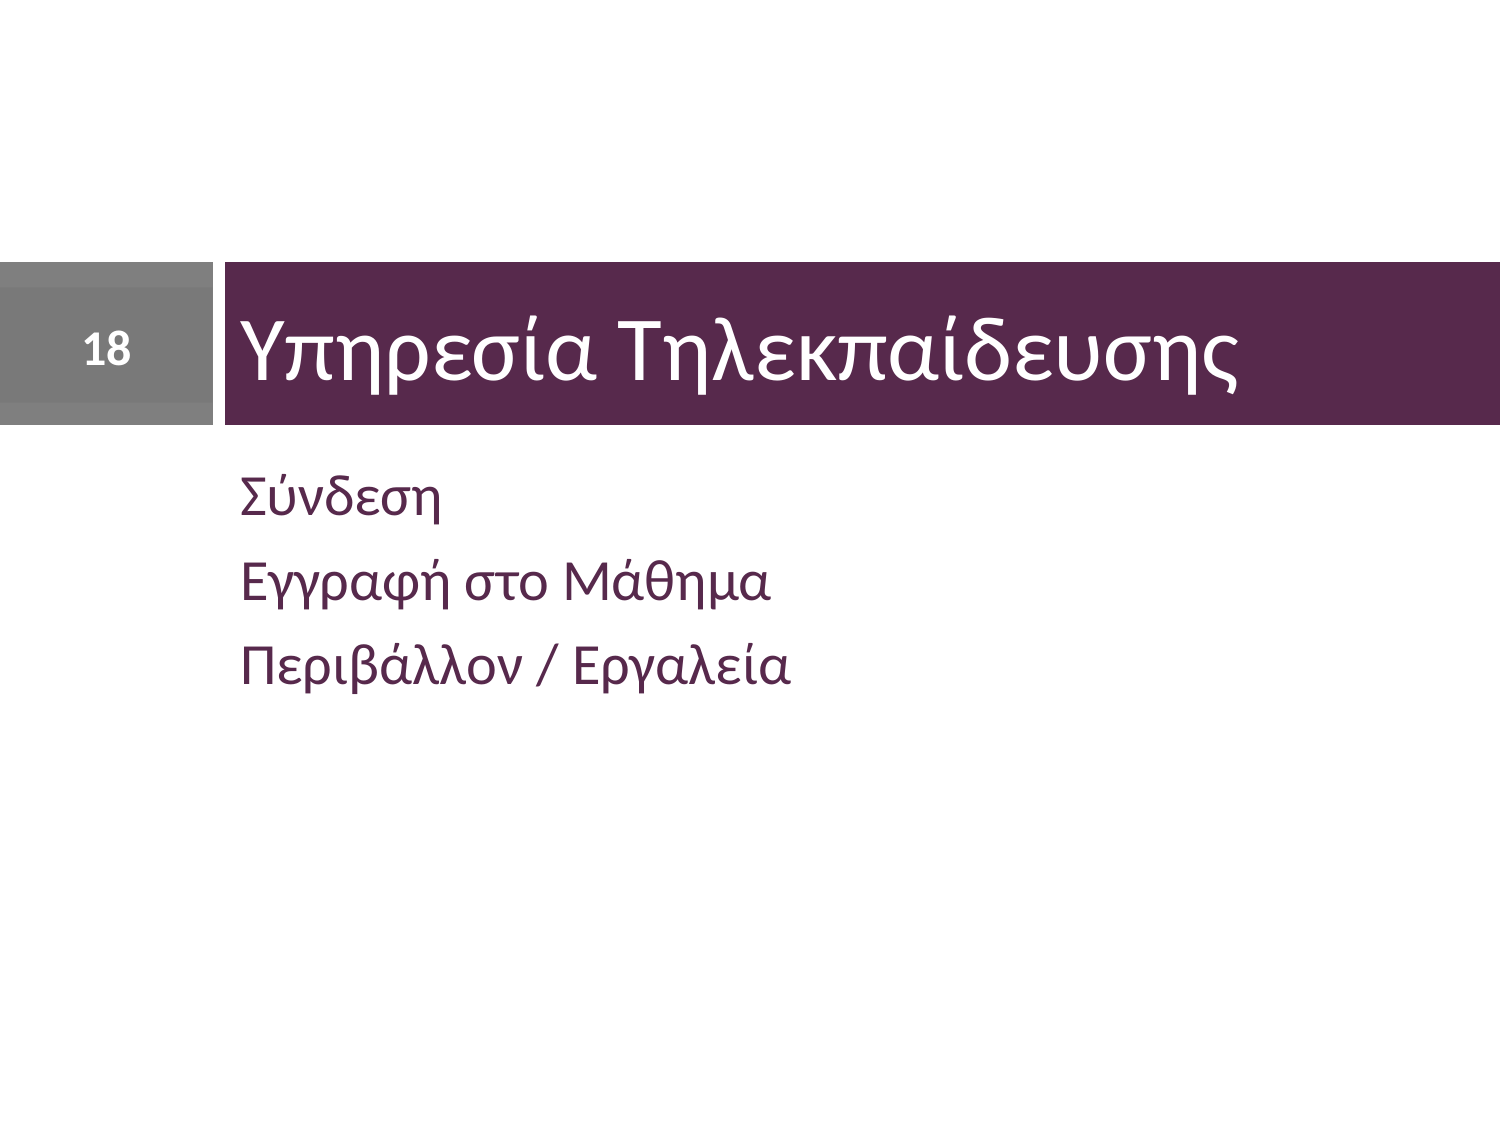

# Υπηρεσία Τηλεκπαίδευσης
Σύνδεση
Εγγραφή στο Μάθημα
Περιβάλλον / Εργαλεία